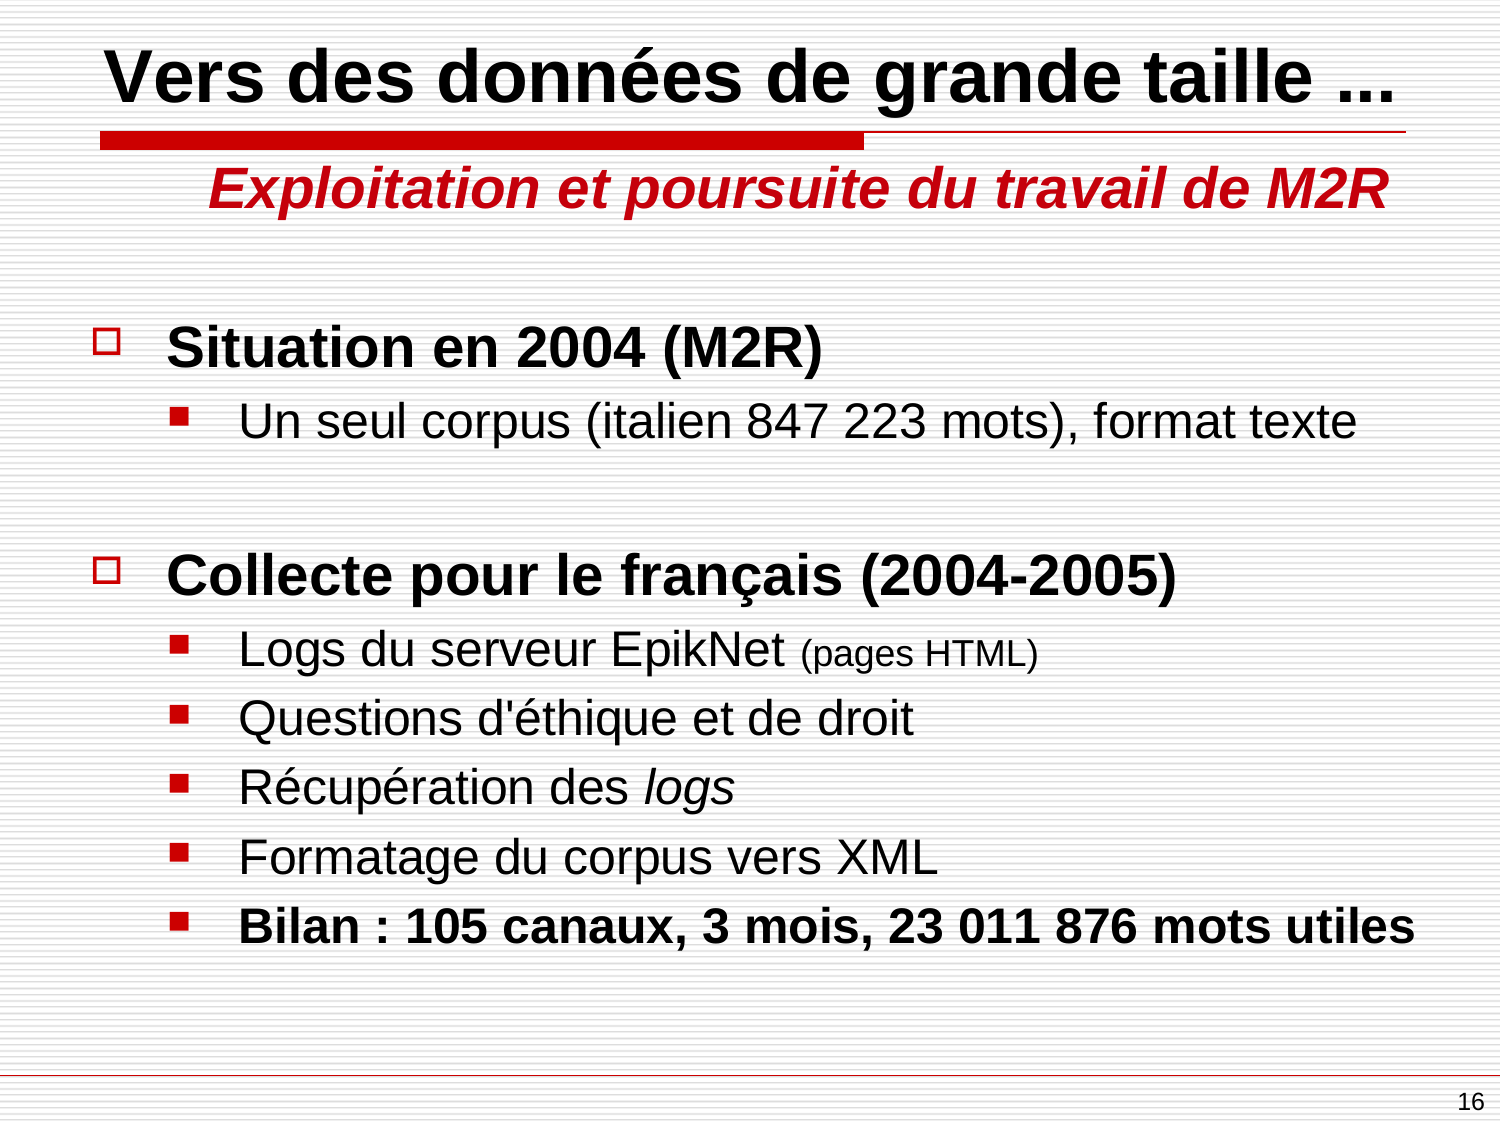

Vers des données de grande taille ...
# Exploitation et poursuite du travail de M2R
Situation en 2004 (M2R)
Un seul corpus (italien 847 223 mots), format texte
Collecte pour le français (2004-2005)
Logs du serveur EpikNet (pages HTML)
Questions d'éthique et de droit
Récupération des logs
Formatage du corpus vers XML
Bilan : 105 canaux, 3 mois, 23 011 876 mots utiles
16